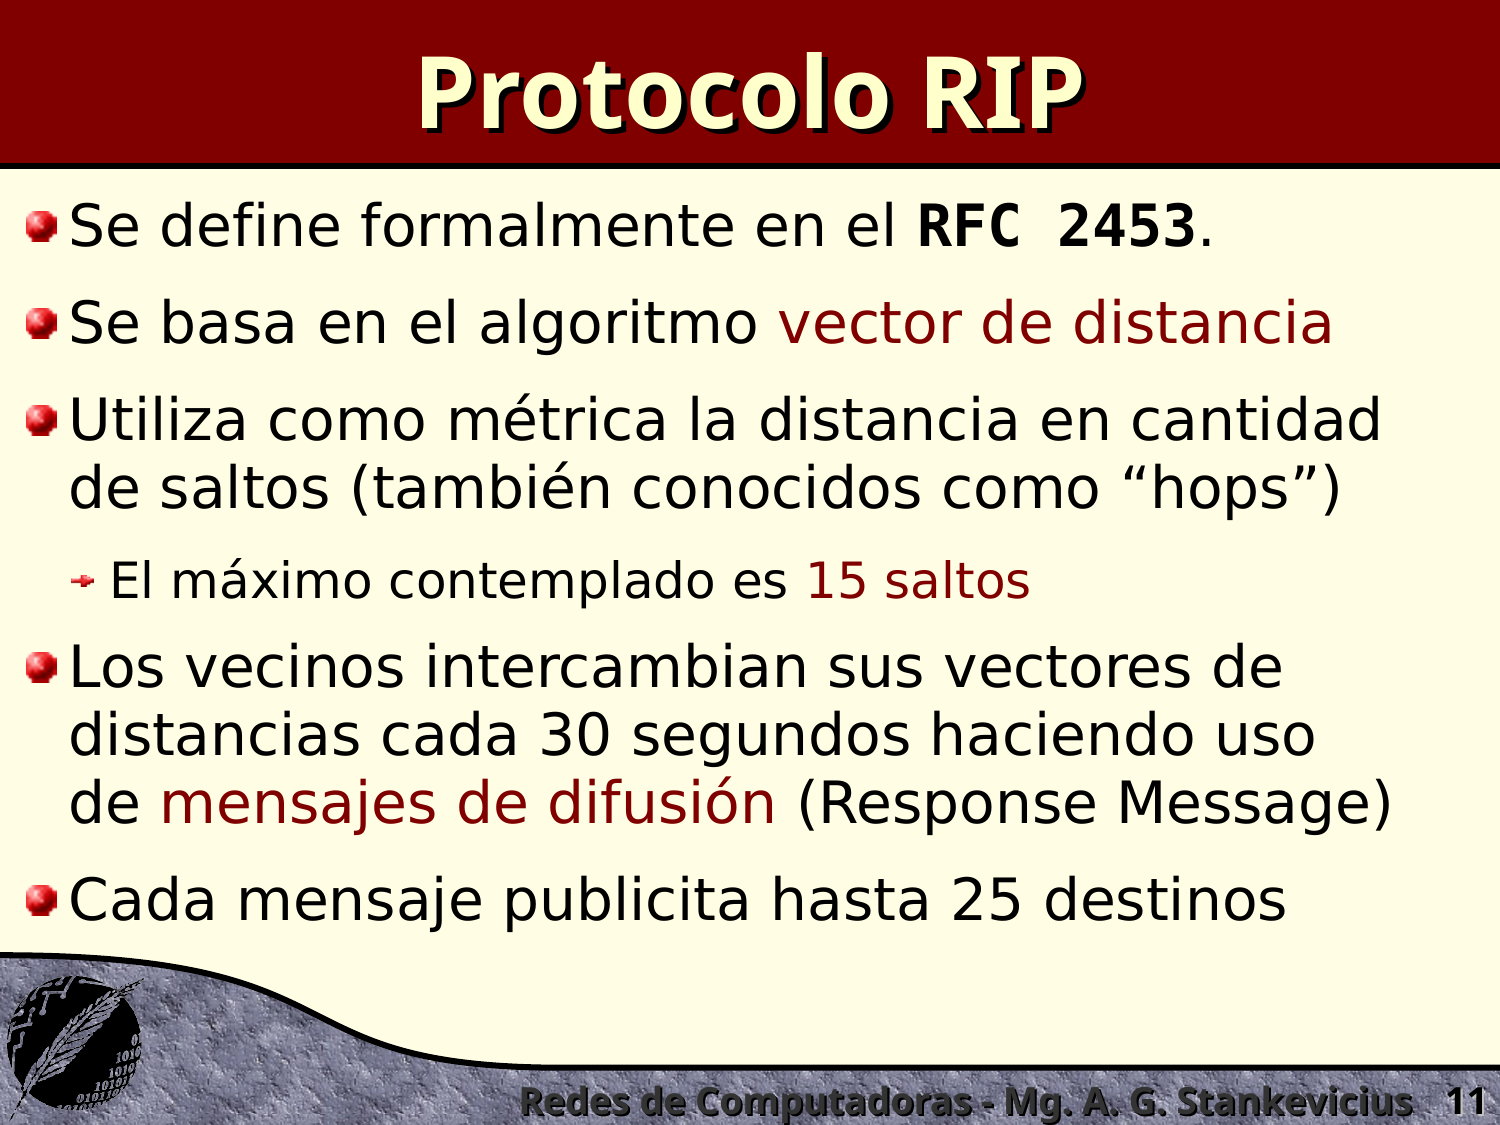

# Protocolo RIP
Se define formalmente en el RFC 2453.
Se basa en el algoritmo vector de distancia
Utiliza como métrica la distancia en cantidad
de saltos (también conocidos como “hops”)
El máximo contemplado es 15 saltos
Los vecinos intercambian sus vectores de distancias cada 30 segundos haciendo uso
de mensajes de difusión (Response Message)
Cada mensaje publicita hasta 25 destinos
11